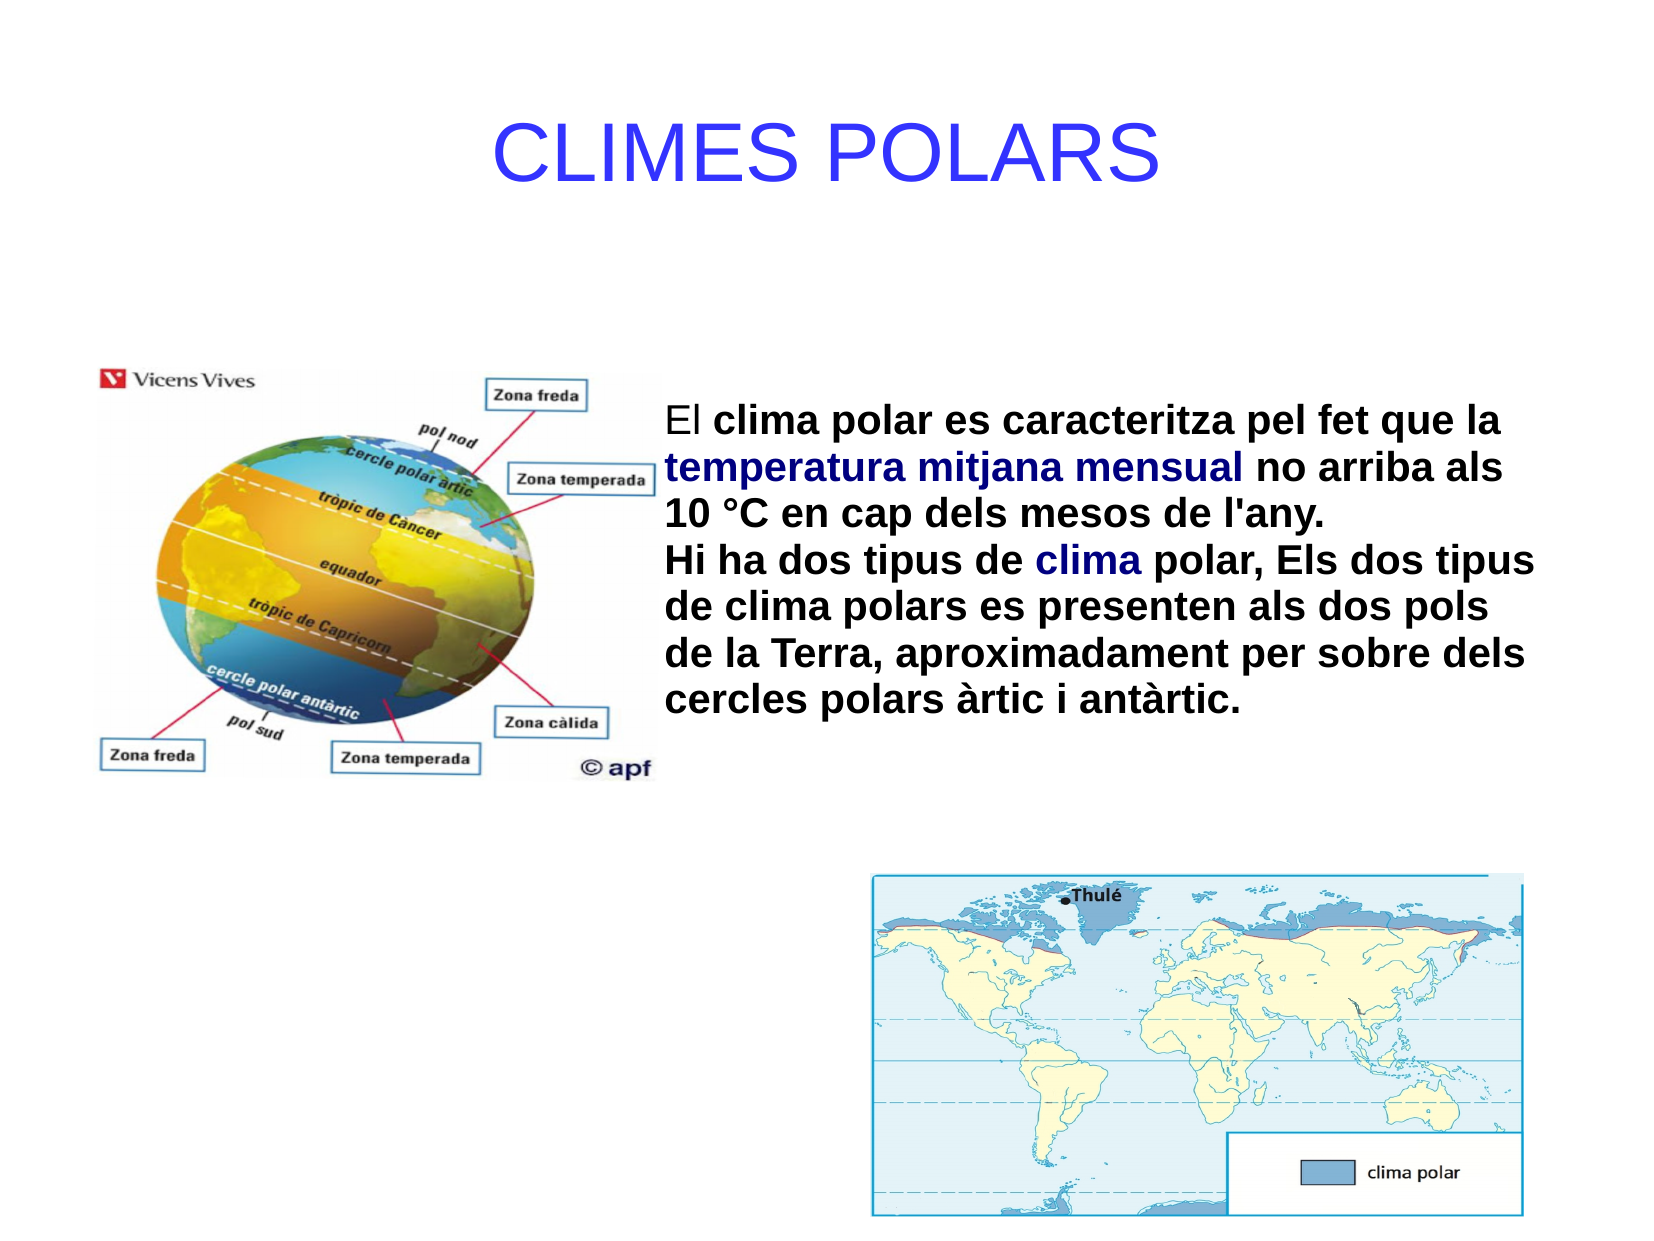

# CLIMES POLARS
El clima polar es caracteritza pel fet que la temperatura mitjana mensual no arriba als 10 °C en cap dels mesos de l'any.
Hi ha dos tipus de clima polar, Els dos tipus de clima polars es presenten als dos pols de la Terra, aproximadament per sobre dels cercles polars àrtic i antàrtic.